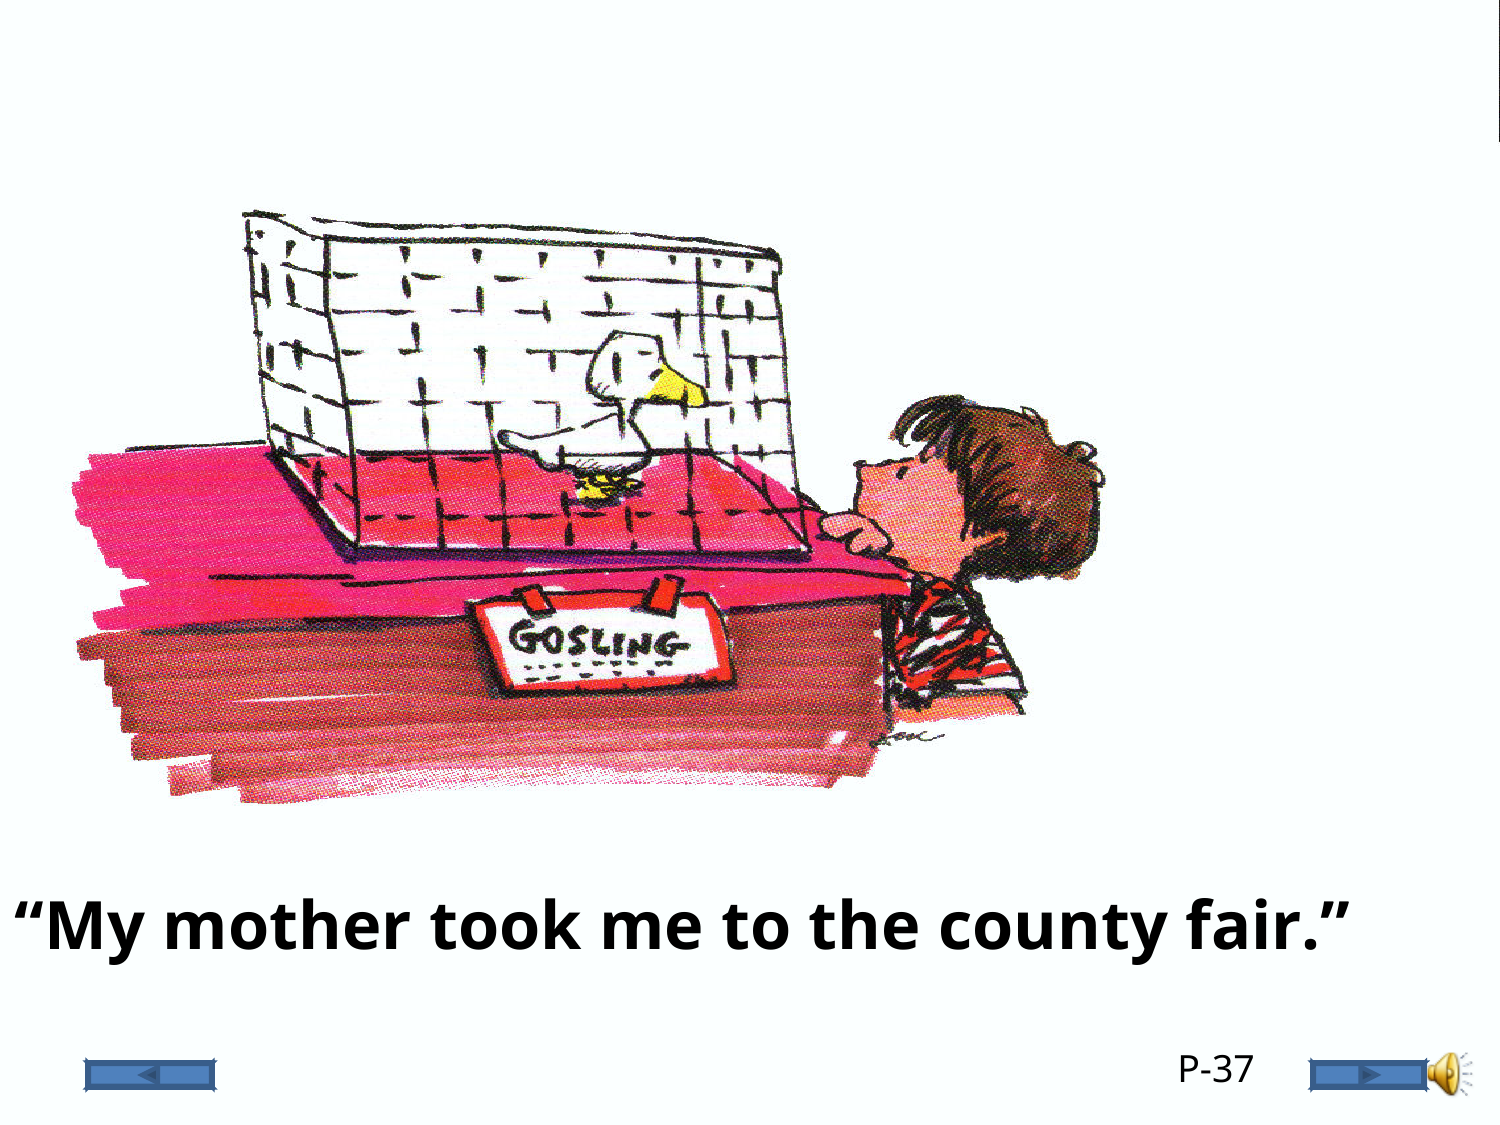

“My mother took me to the county fair.”
P-37